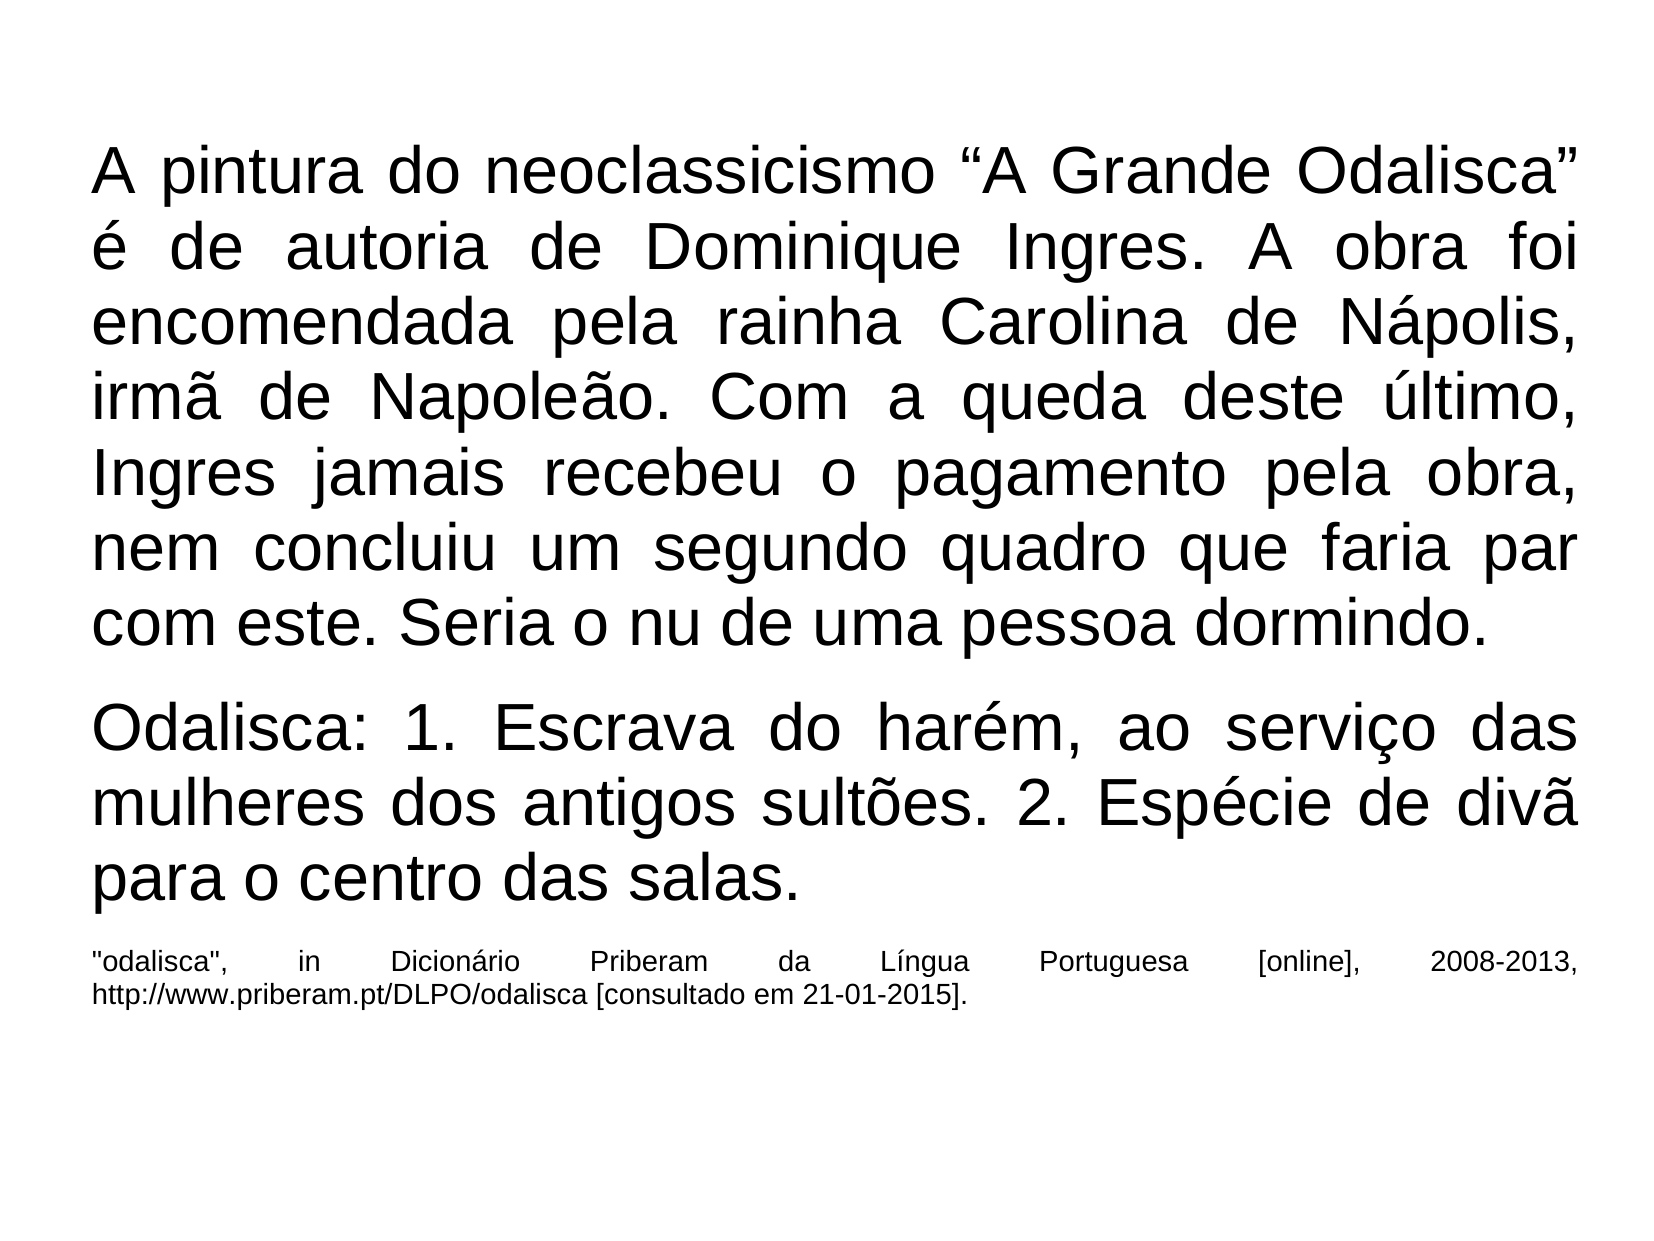

# A pintura do neoclassicismo “A Grande Odalisca” é de autoria de Dominique Ingres. A obra foi encomendada pela rainha Carolina de Nápolis, irmã de Napoleão. Com a queda deste último, Ingres jamais recebeu o pagamento pela obra, nem concluiu um segundo quadro que faria par com este. Seria o nu de uma pessoa dormindo.
Odalisca: 1. Escrava do harém, ao serviço das mulheres dos antigos sultões. 2. Espécie de divã para o centro das salas.
"odalisca", in Dicionário Priberam da Língua Portuguesa [online], 2008-2013, http://www.priberam.pt/DLPO/odalisca [consultado em 21-01-2015].